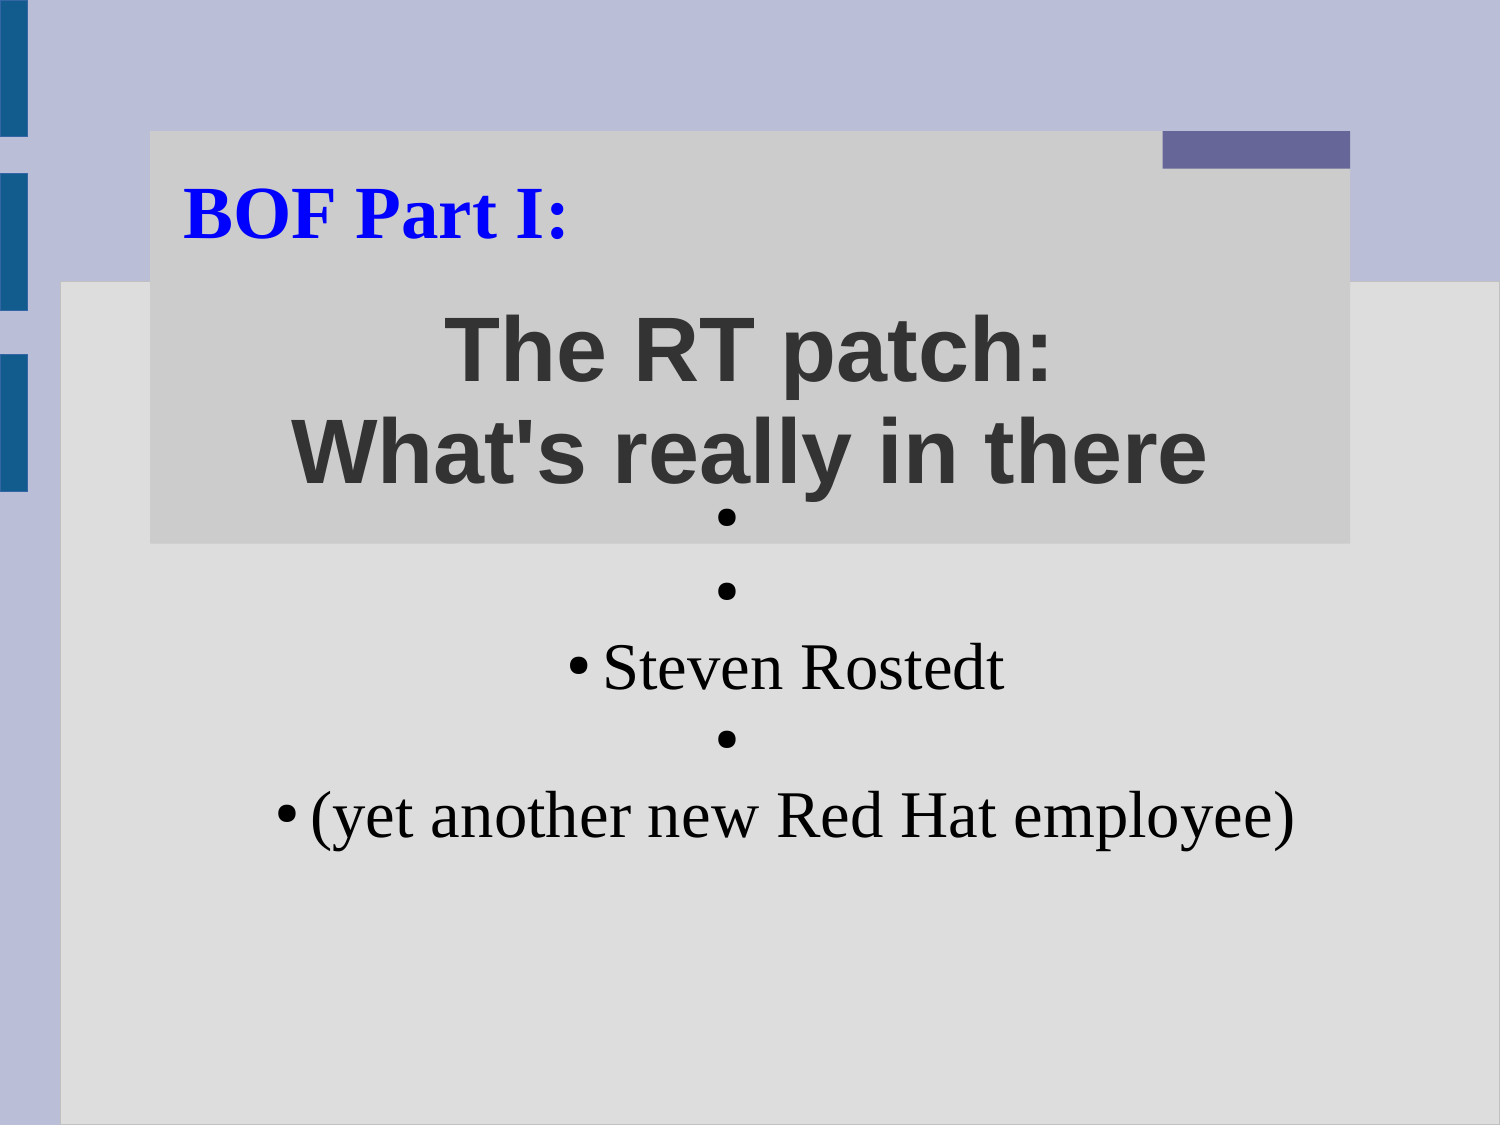

BOF Part I:
# The RT patch: What's really in there
Steven Rostedt
(yet another new Red Hat employee)